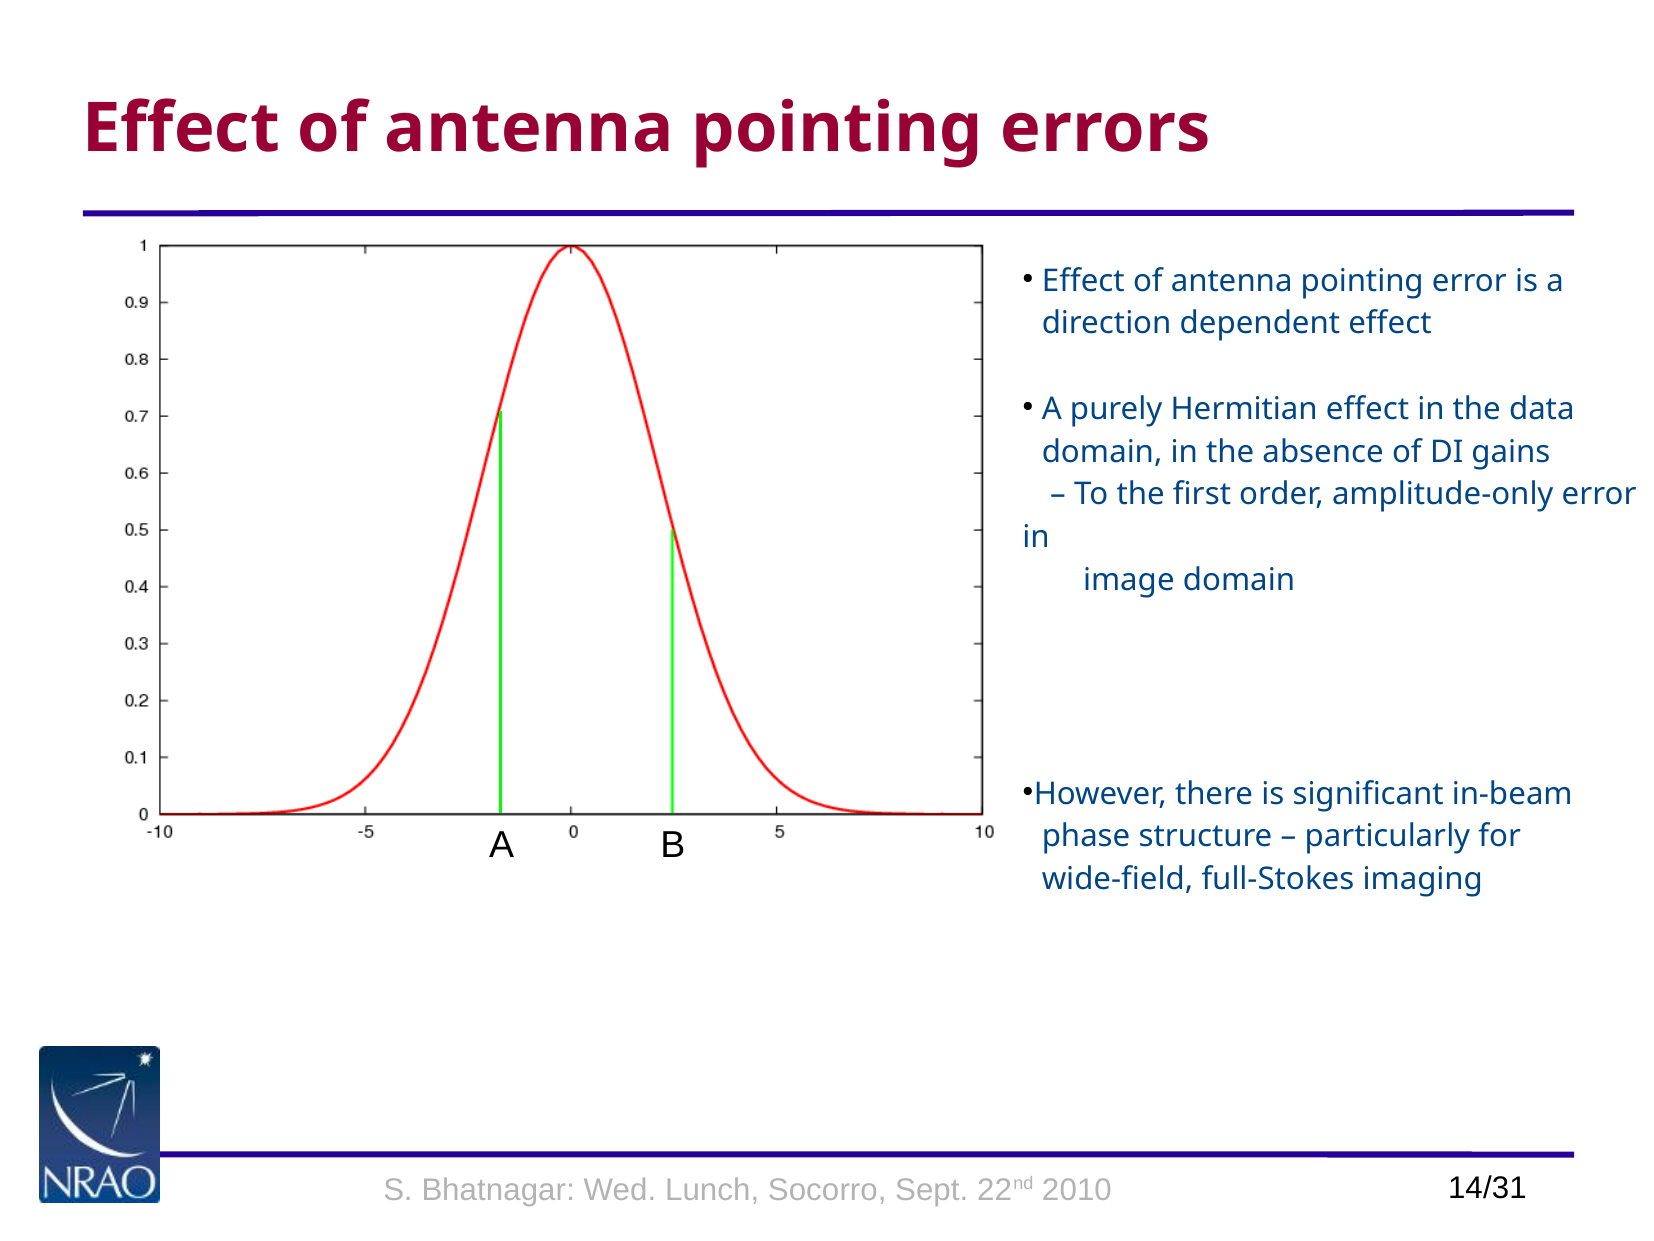

# Effect of antenna pointing errors
 Effect of antenna pointing error is a
 direction dependent effect
 A purely Hermitian effect in the data
 domain, in the absence of DI gains
 – To the first order, amplitude-only error in
 image domain
However, there is significant in-beam
 phase structure – particularly for
 wide-field, full-Stokes imaging
A
B